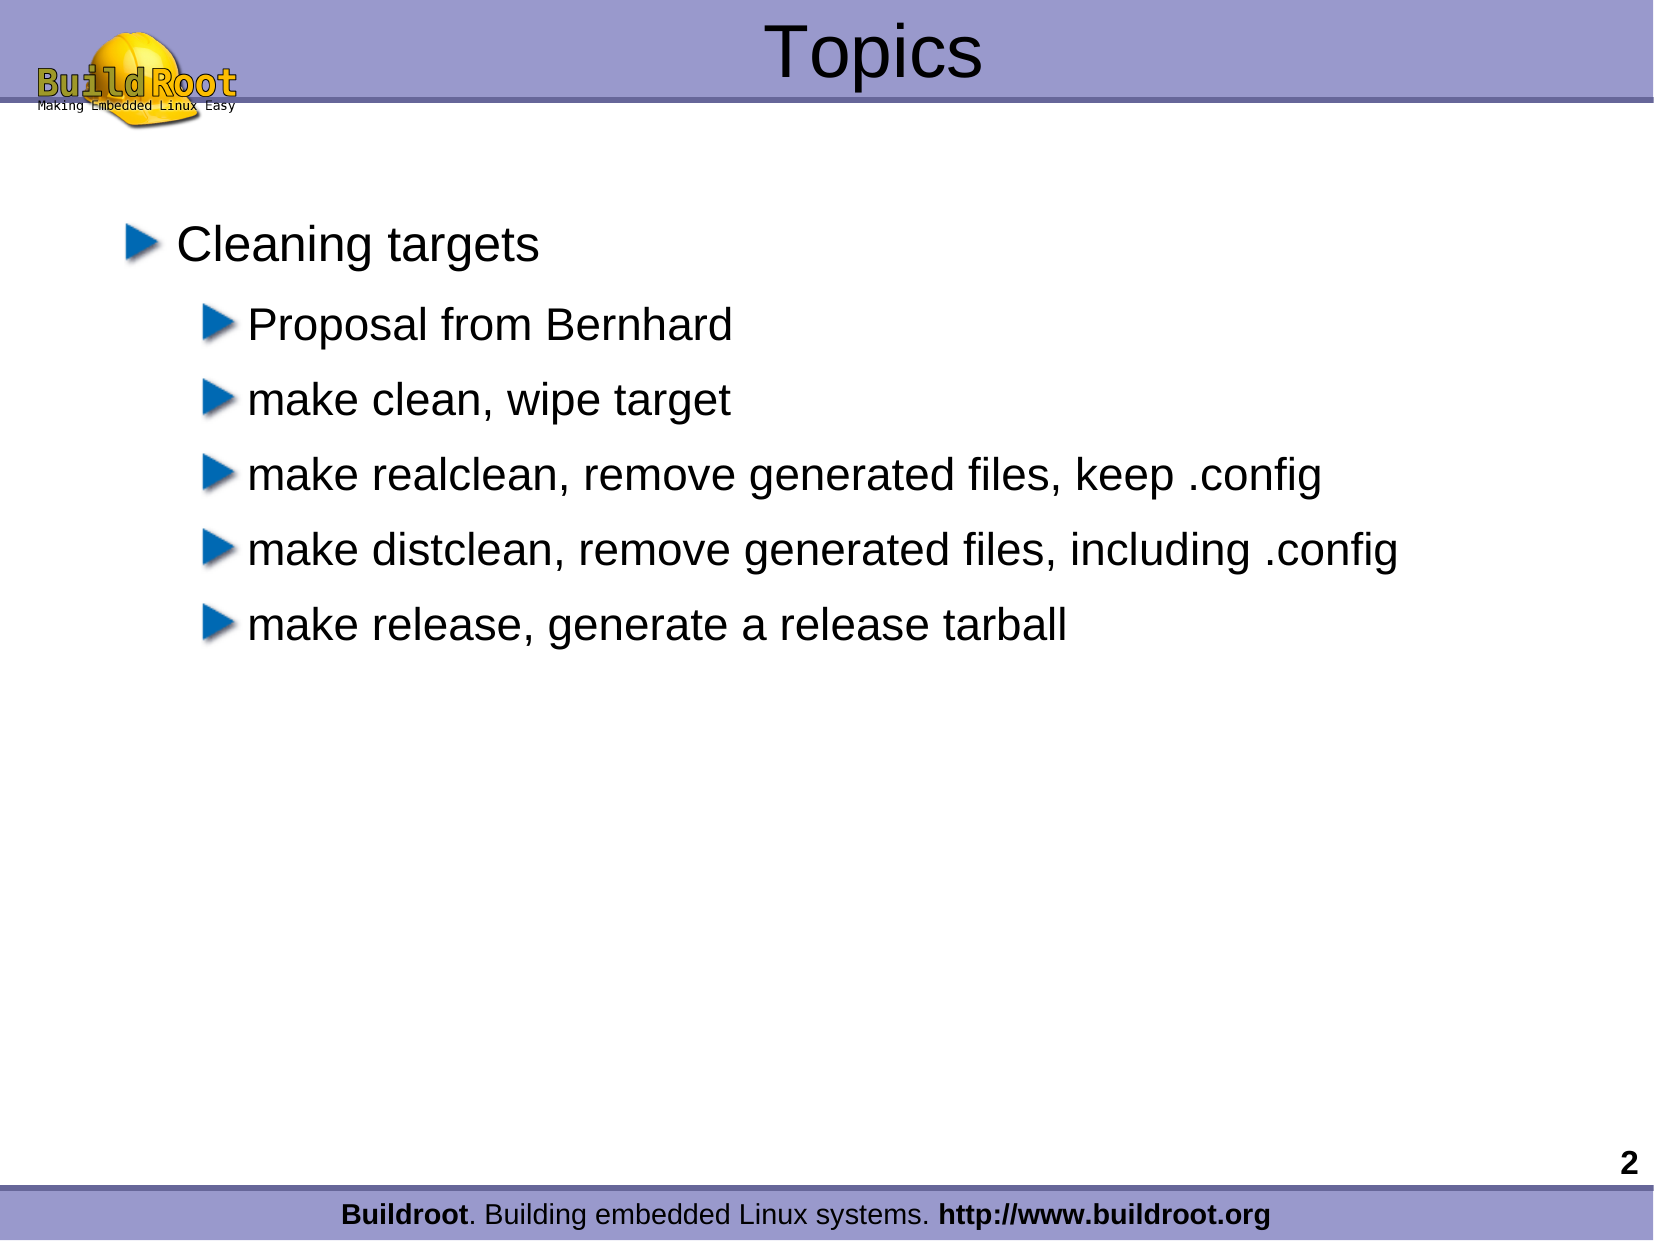

# Topics
Cleaning targets
Proposal from Bernhard
make clean, wipe target
make realclean, remove generated files, keep .config
make distclean, remove generated files, including .config
make release, generate a release tarball